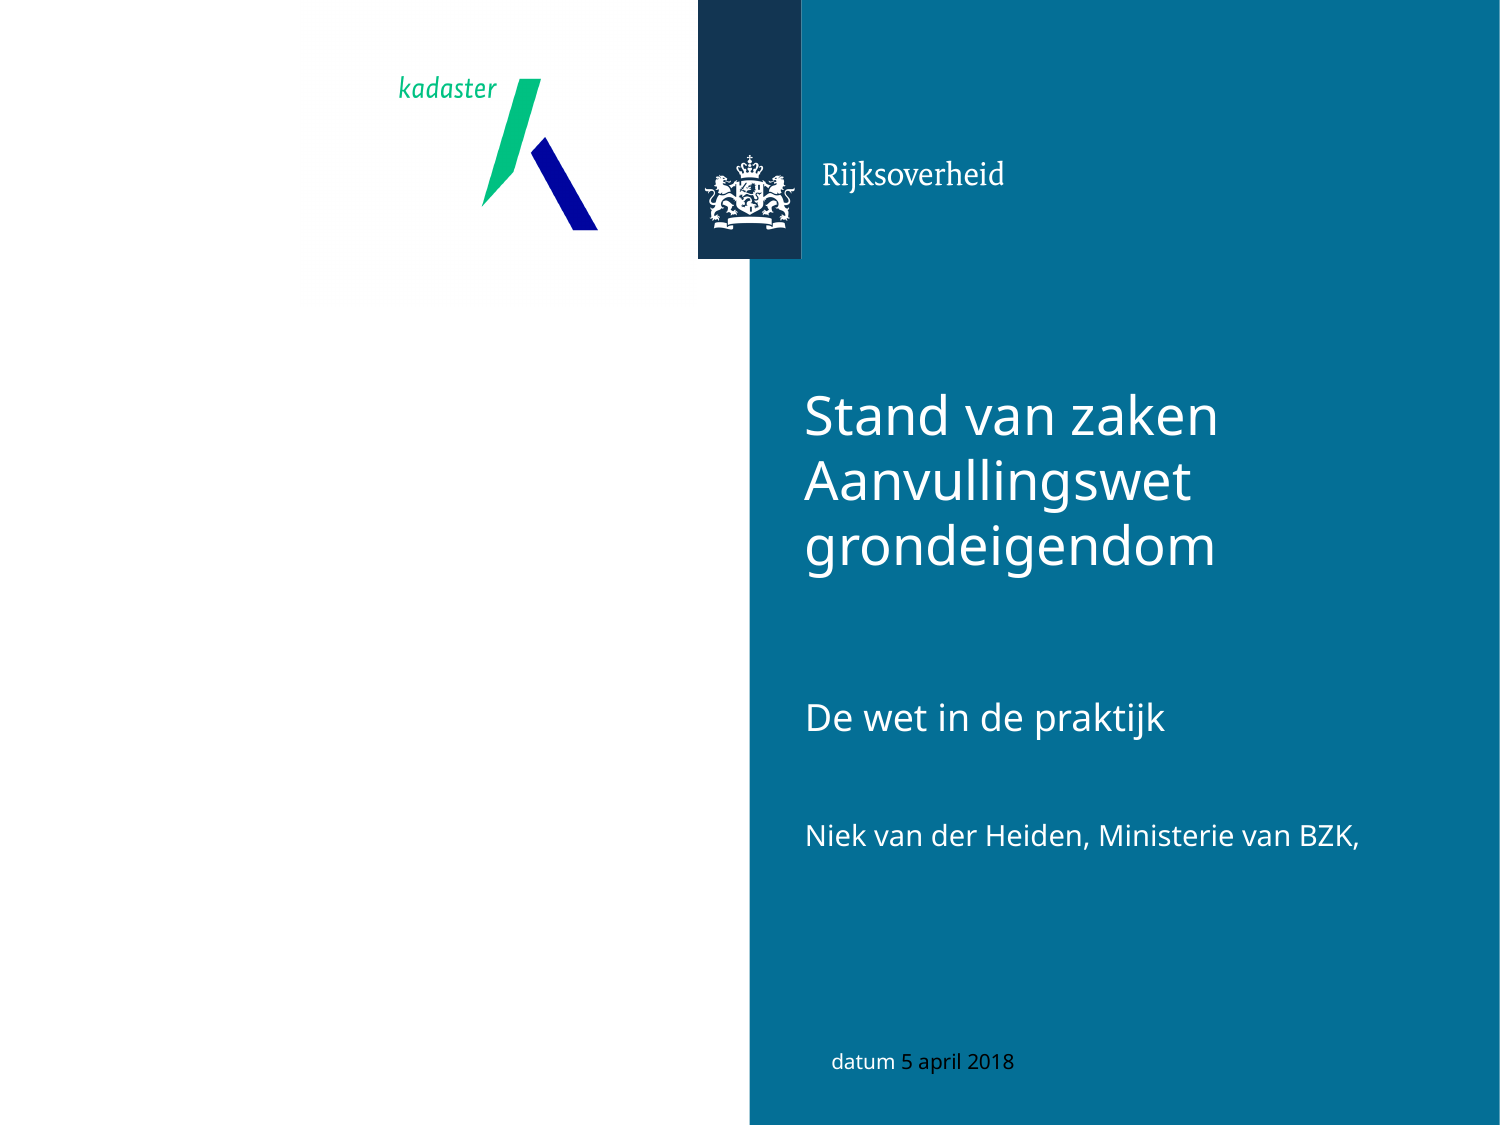

# Stand van zaken Aanvullingswet grondeigendom
De wet in de praktijk
Niek van der Heiden, Ministerie van BZK,
 datum 5 april 2018